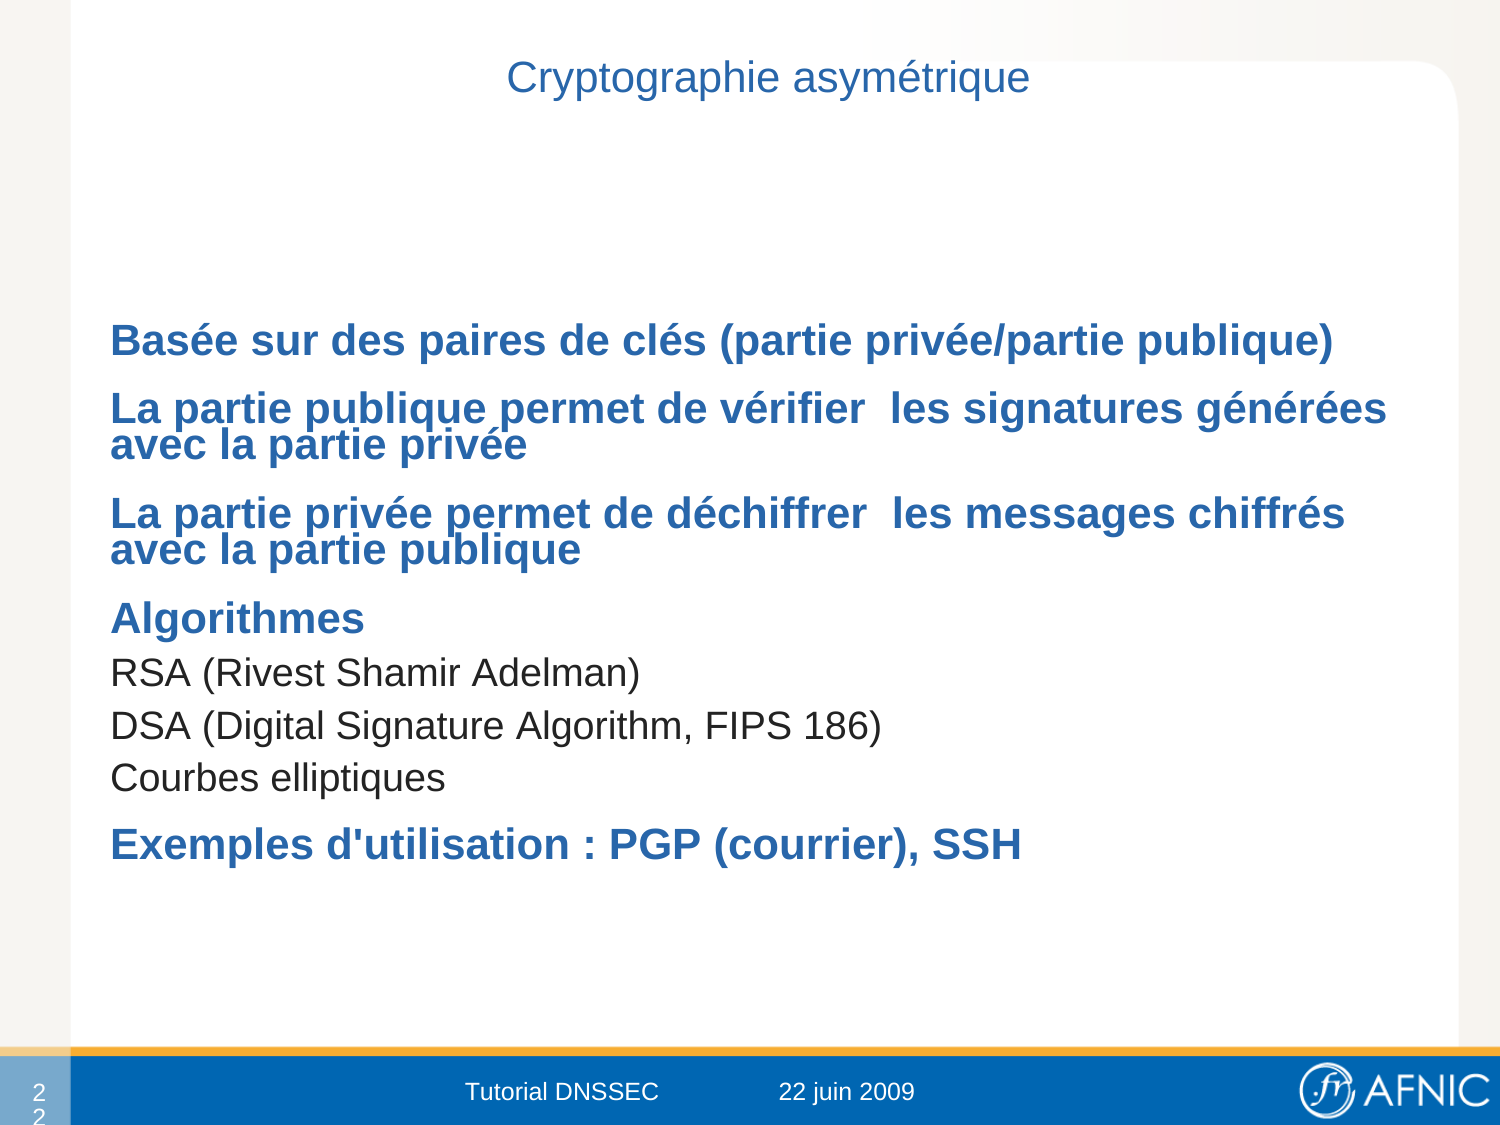

# Cryptographie asymétrique
Basée sur des paires de clés (partie privée/partie publique)
La partie publique permet de vérifier les signatures générées avec la partie privée
La partie privée permet de déchiffrer les messages chiffrés avec la partie publique
Algorithmes
RSA (Rivest Shamir Adelman)
DSA (Digital Signature Algorithm, FIPS 186)
Courbes elliptiques
Exemples d'utilisation : PGP (courrier), SSH